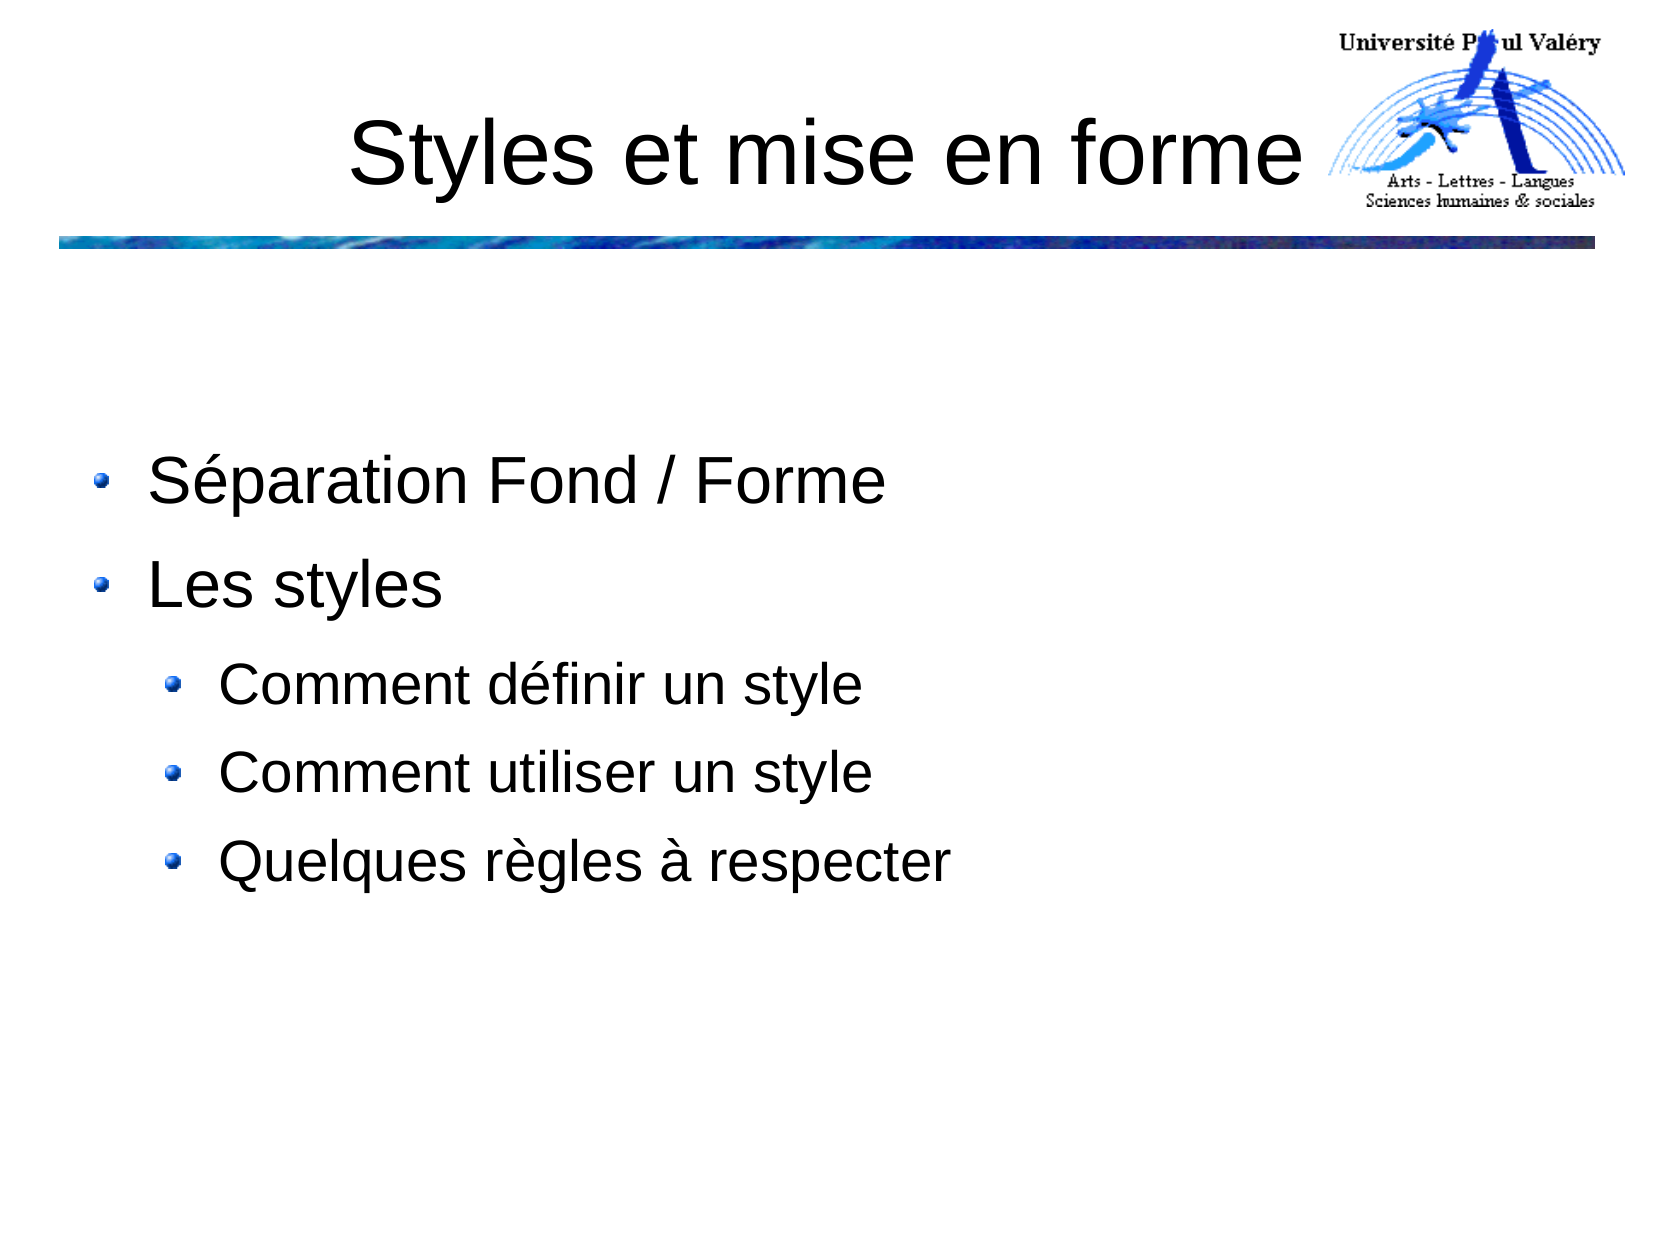

# Styles et mise en forme
Séparation Fond / Forme
Les styles
Comment définir un style
Comment utiliser un style
Quelques règles à respecter